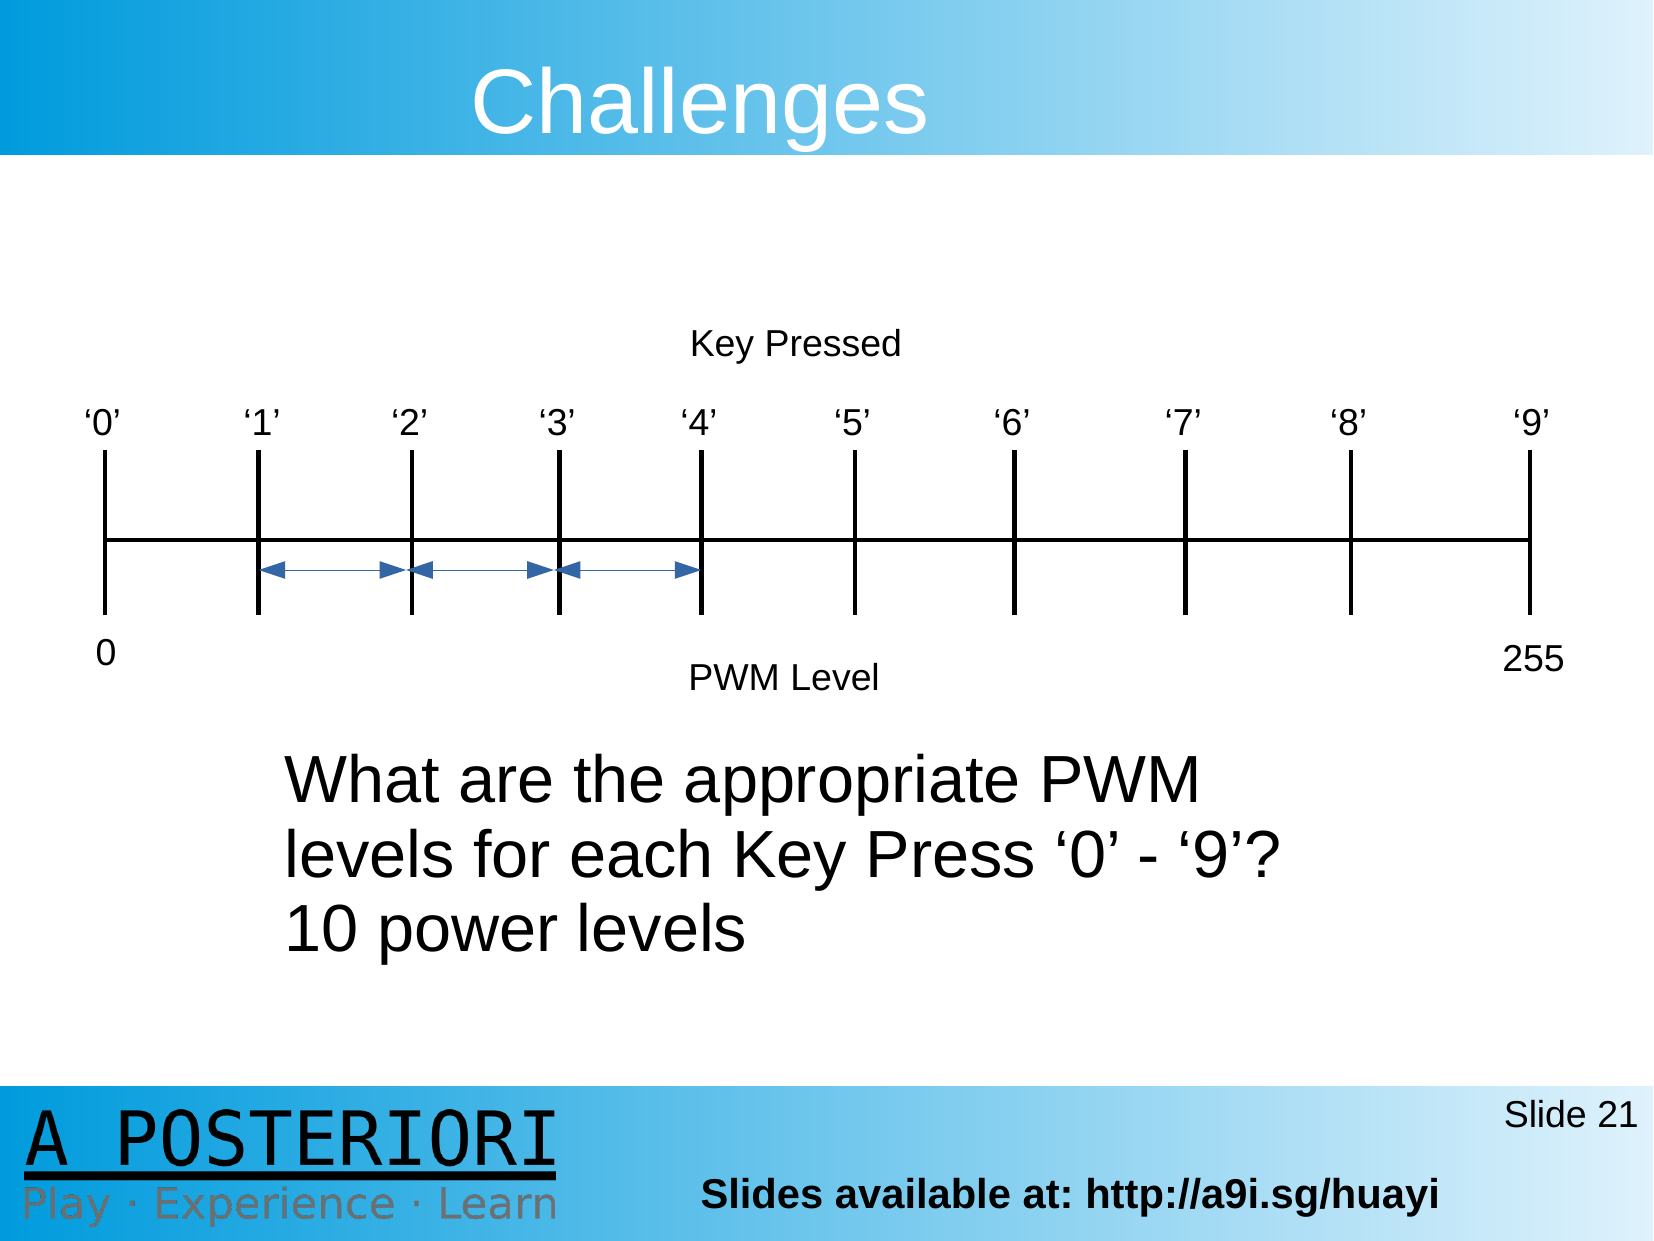

# Challenges
Key Pressed
‘0’
‘1’
‘2’
‘3’
‘4’
‘5’
‘6’
‘7’
‘8’
‘9’
0
255
PWM Level
What are the appropriate PWM levels for each Key Press ‘0’ - ‘9’?
10 power levels